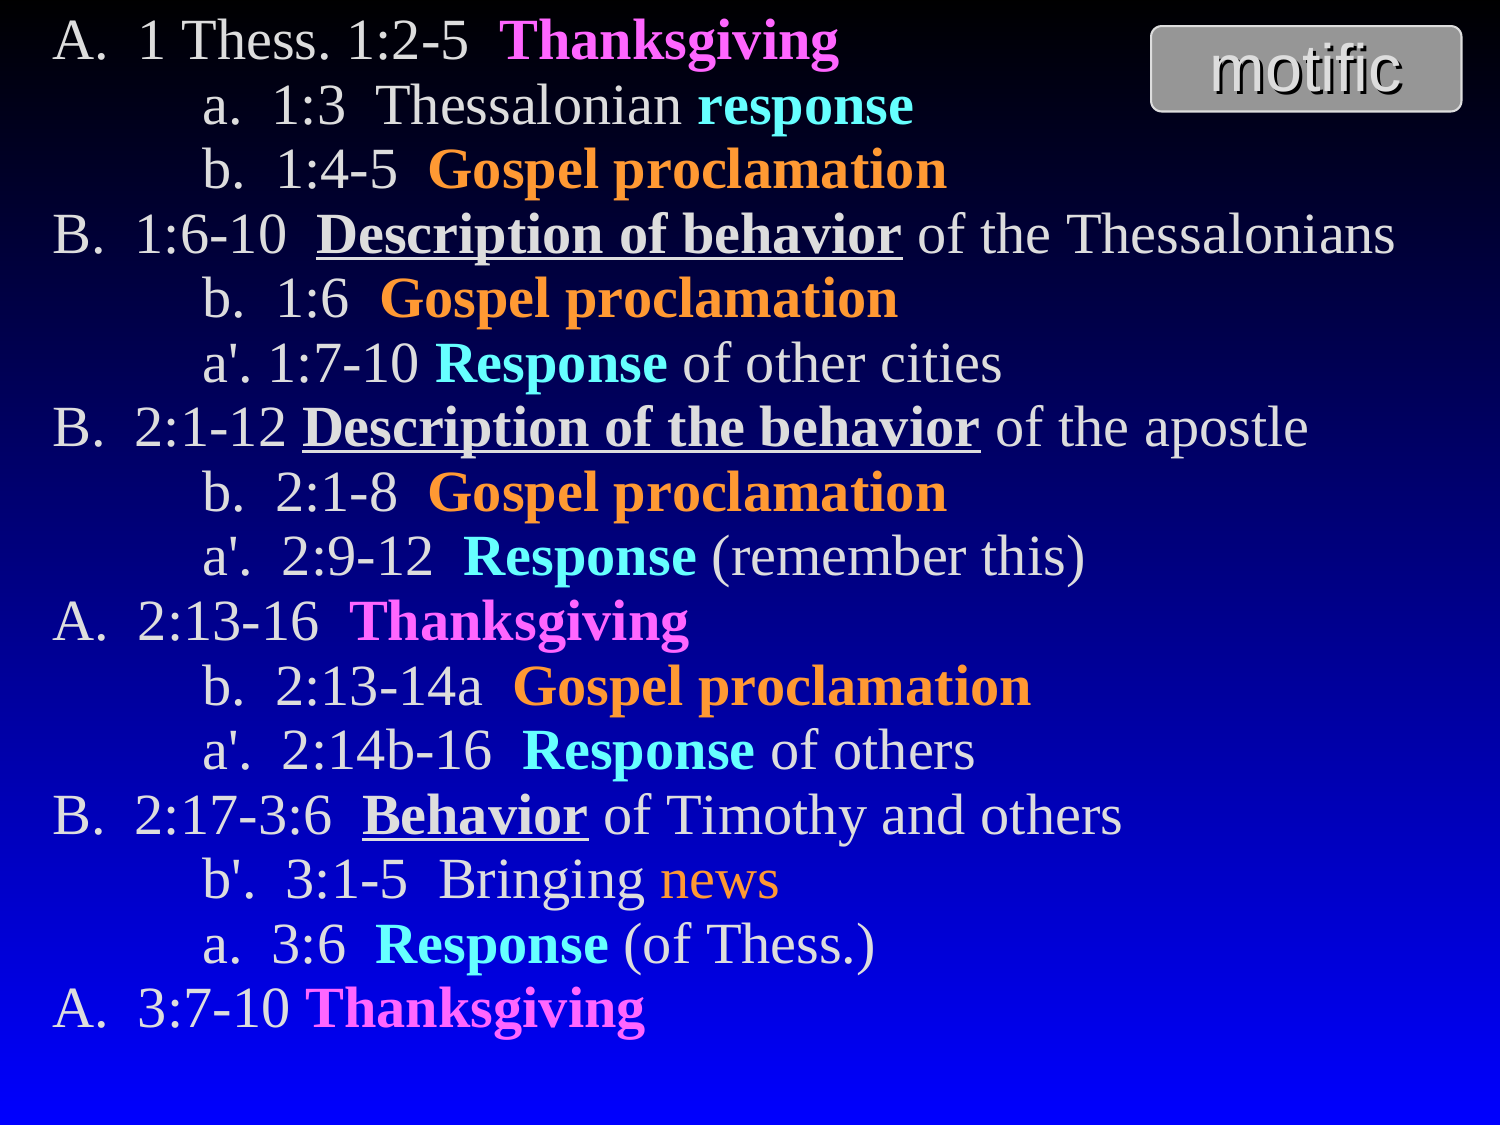

A. 1 Thess. 1:2-5 Thanksgiving
	a. 1:3 Thessalonian response
	b. 1:4-5 Gospel proclamation
B. 1:6-10 Description of behavior of the Thessalonians
	b. 1:6 Gospel proclamation
	a'. 1:7-10 Response of other cities
B. 2:1-12 Description of the behavior of the apostle
	b. 2:1-8 Gospel proclamation
	a'. 2:9-12 Response (remember this)
A. 2:13-16 Thanksgiving
	b. 2:13-14a Gospel proclamation
	a'. 2:14b-16 Response of others
B. 2:17-3:6 Behavior of Timothy and others
	b'. 3:1-5 Bringing news
	a. 3:6 Response (of Thess.)
A. 3:7-10 Thanksgiving
motific